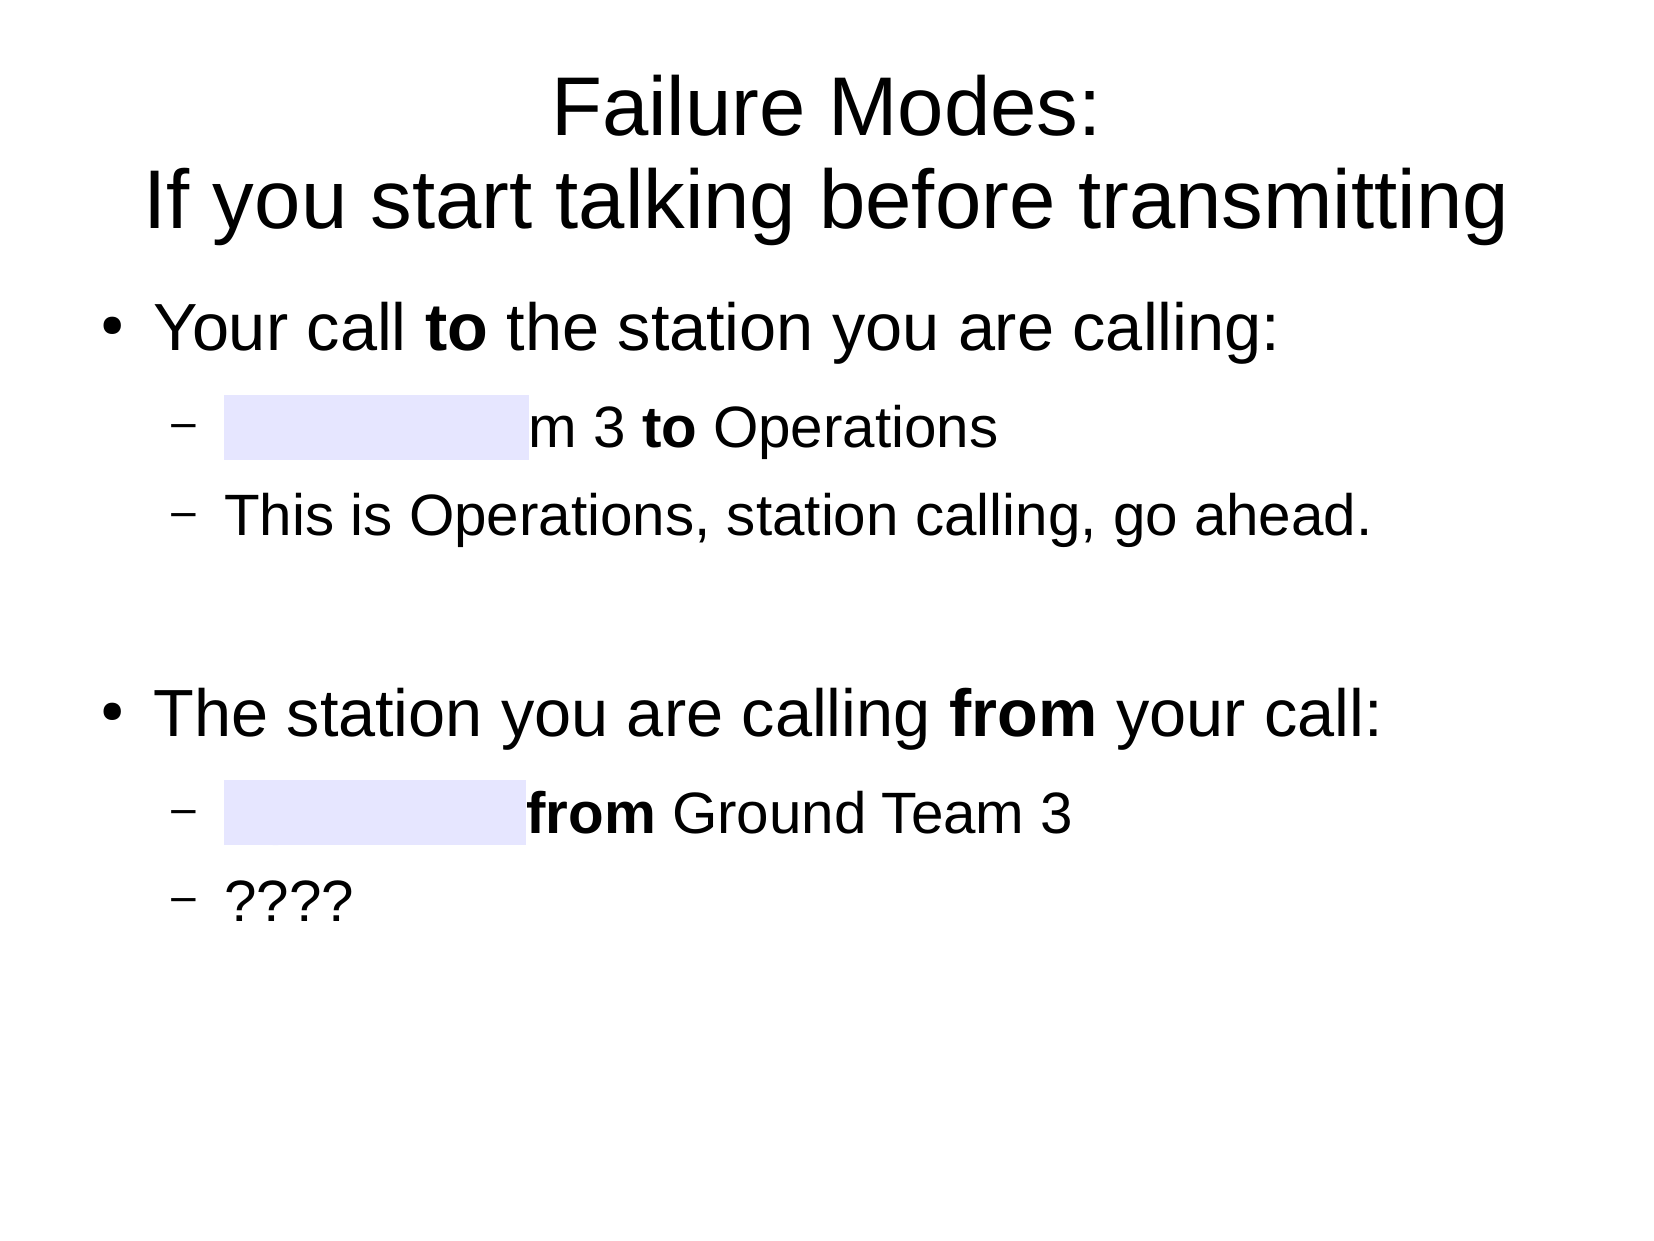

# Failure Modes: If you start talking before transmitting
Your call to the station you are calling:
Ground Team 3 to Operations
This is Operations, station calling, go ahead.
The station you are calling from your call:
Operations from Ground Team 3
????